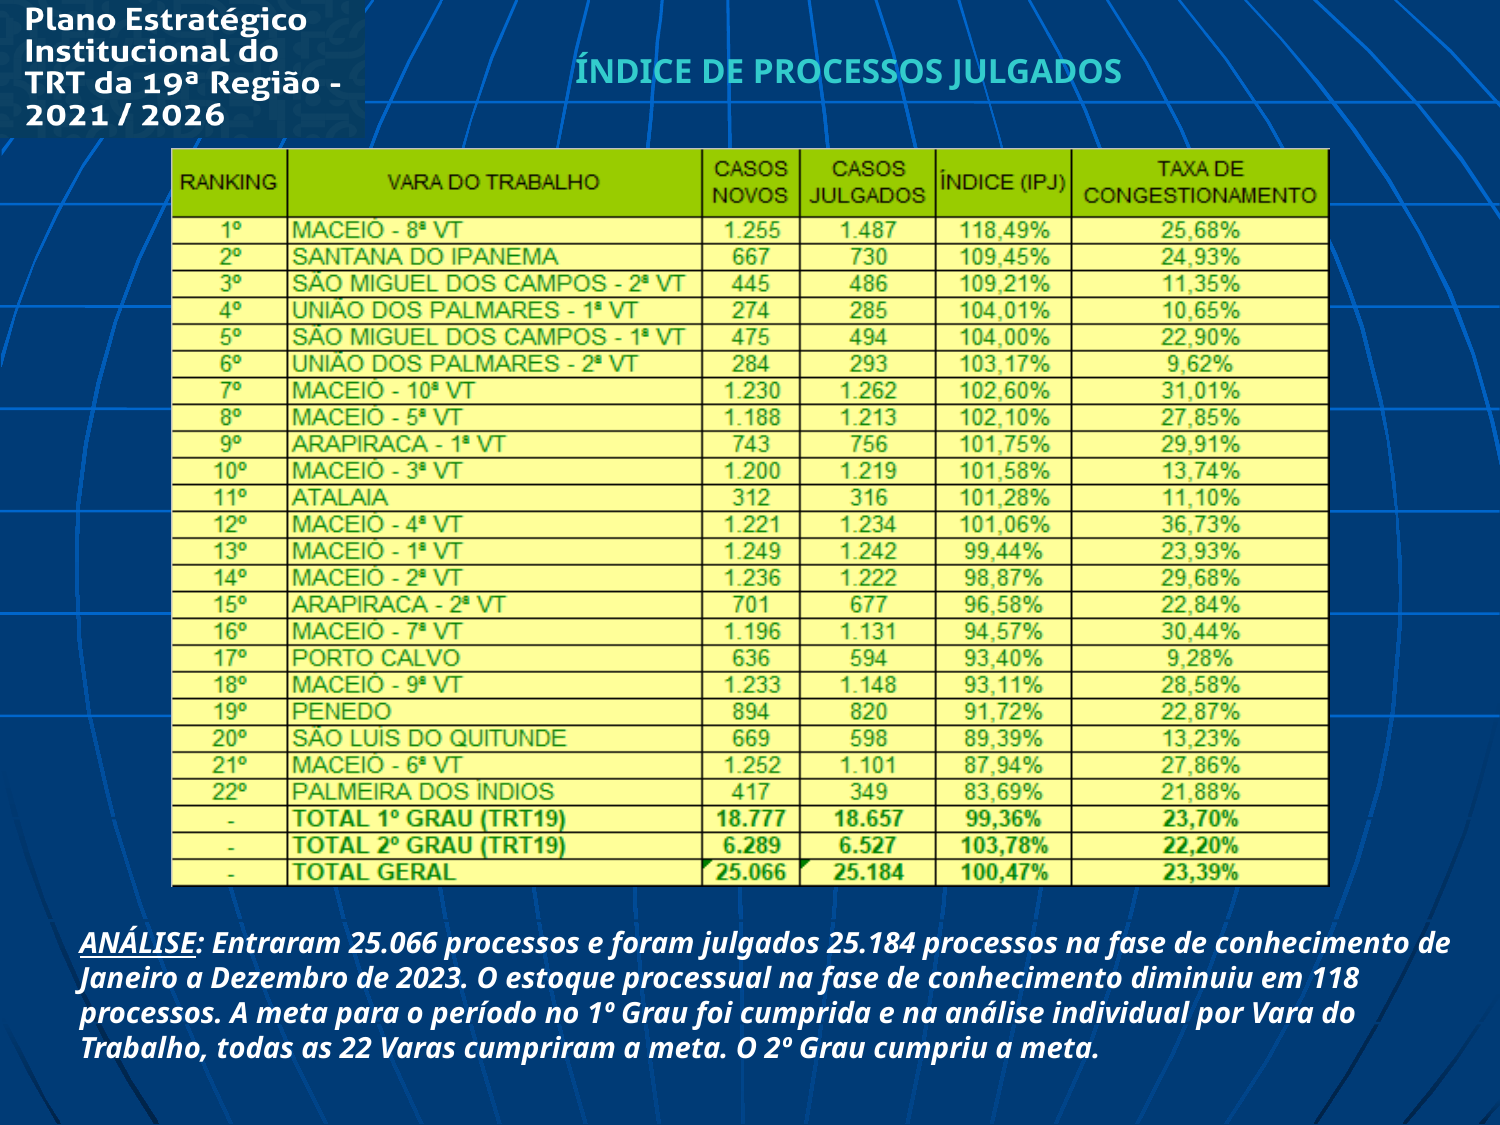

ÍNDICE DE PROCESSOS JULGADOS
ANÁLISE: Entraram 25.066 processos e foram julgados 25.184 processos na fase de conhecimento de Janeiro a Dezembro de 2023. O estoque processual na fase de conhecimento diminuiu em 118 processos. A meta para o período no 1º Grau foi cumprida e na análise individual por Vara do Trabalho, todas as 22 Varas cumpriram a meta. O 2º Grau cumpriu a meta.